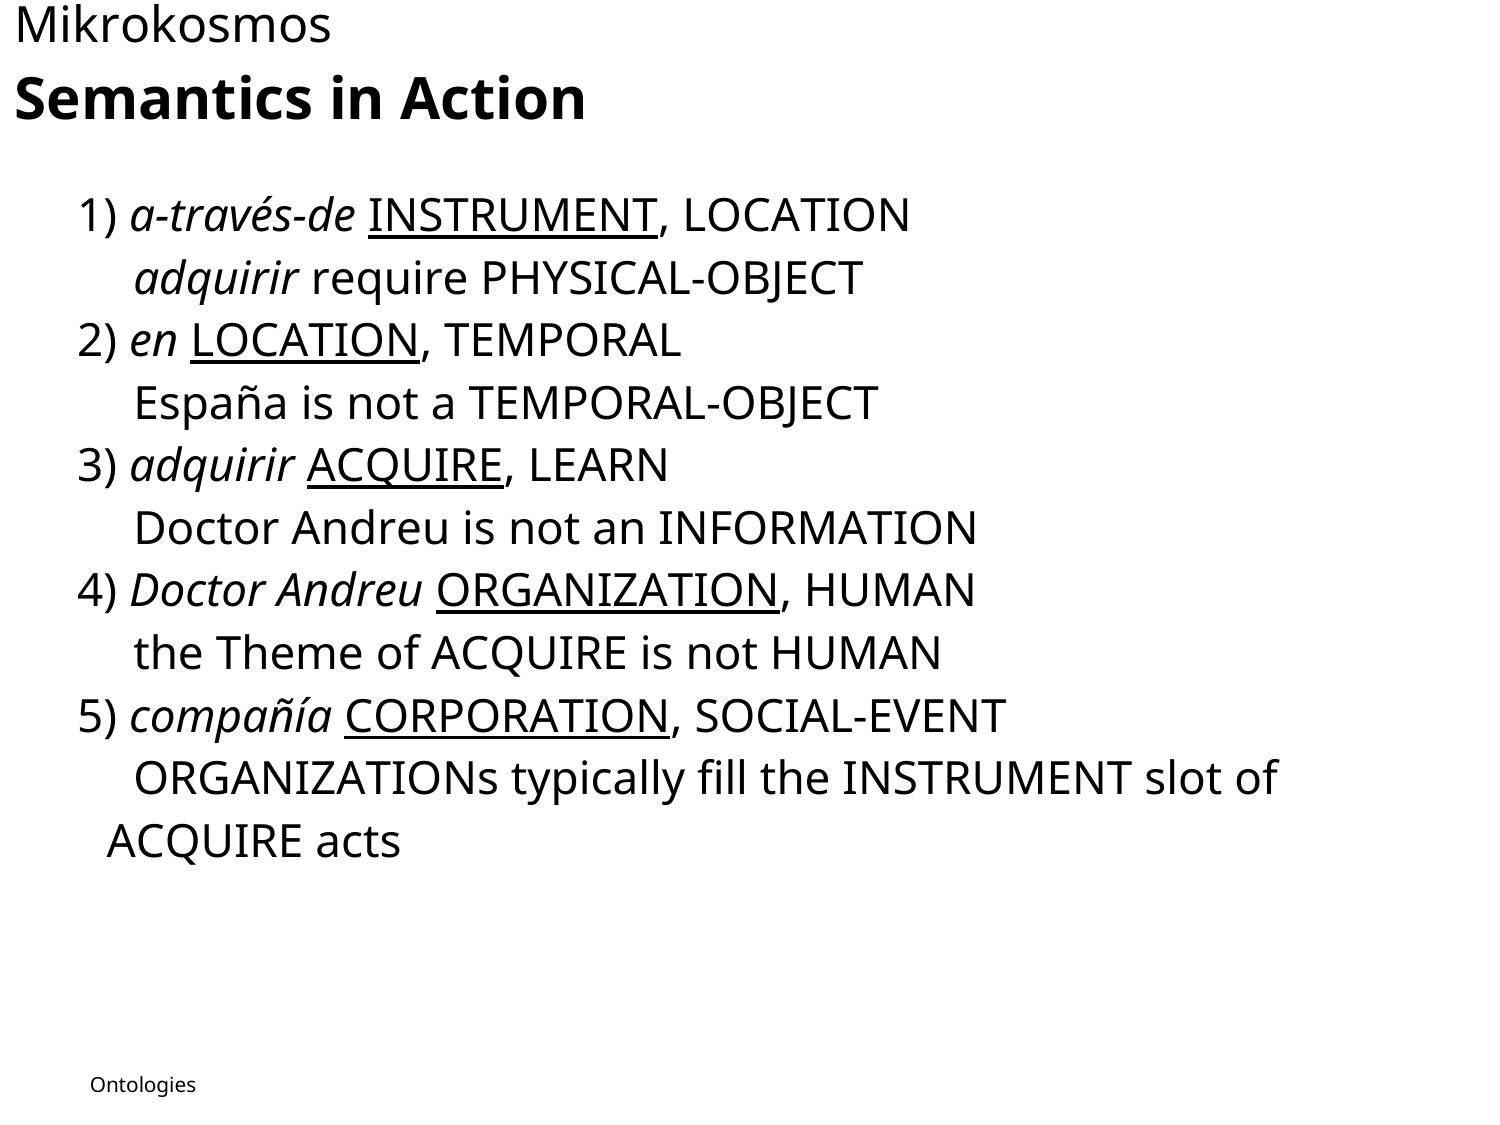

Mikrokosmos
Semantics in Action
# 1) a-través-de INSTRUMENT, LOCATION
	adquirir require PHYSICAL-OBJECT
2) en LOCATION, TEMPORAL
	España is not a TEMPORAL-OBJECT
3) adquirir ACQUIRE, LEARN
	Doctor Andreu is not an INFORMATION
4) Doctor Andreu ORGANIZATION, HUMAN
	the Theme of ACQUIRE is not HUMAN
5) compañía CORPORATION, SOCIAL-EVENT
	ORGANIZATIONs typically fill the INSTRUMENT slot of 			ACQUIRE acts